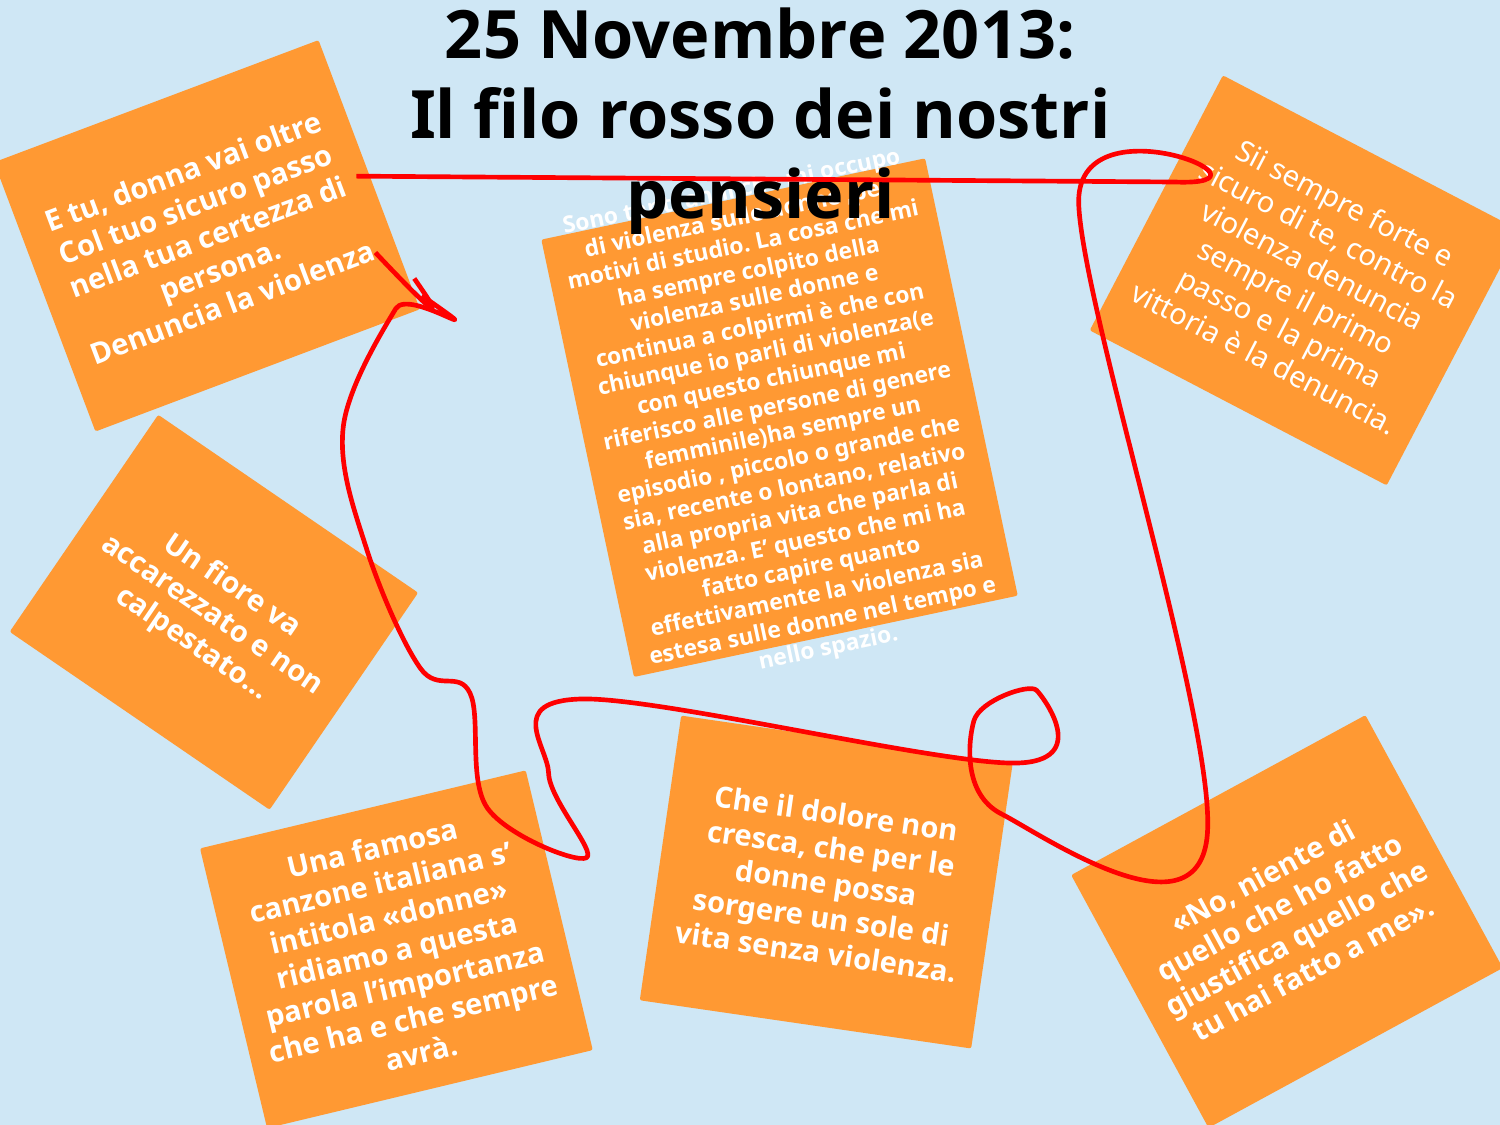

25 Novembre 2013:
Il filo rosso dei nostri pensieri
E tu, donna vai oltre
Col tuo sicuro passo nella tua certezza di persona.
Denuncia la violenza
Sii sempre forte e sicuro di te, contro la violenza denuncia sempre il primo passo e la prima vittoria è la denuncia.
Sono tanti anni che mi occupo di violenza sulle donne ,per motivi di studio. La cosa che mi ha sempre colpito della violenza sulle donne e continua a colpirmi è che con chiunque io parli di violenza(e con questo chiunque mi riferisco alle persone di genere femminile)ha sempre un episodio , piccolo o grande che sia, recente o lontano, relativo alla propria vita che parla di violenza. E’ questo che mi ha fatto capire quanto effettivamente la violenza sia estesa sulle donne nel tempo e nello spazio.
Un fiore va accarezzato e non calpestato…
Che il dolore non cresca, che per le donne possa sorgere un sole di vita senza violenza.
«No, niente di quello che ho fatto giustifica quello che tu hai fatto a me».
Una famosa canzone italiana s’ intitola «donne» ridiamo a questa parola l’importanza che ha e che sempre avrà.